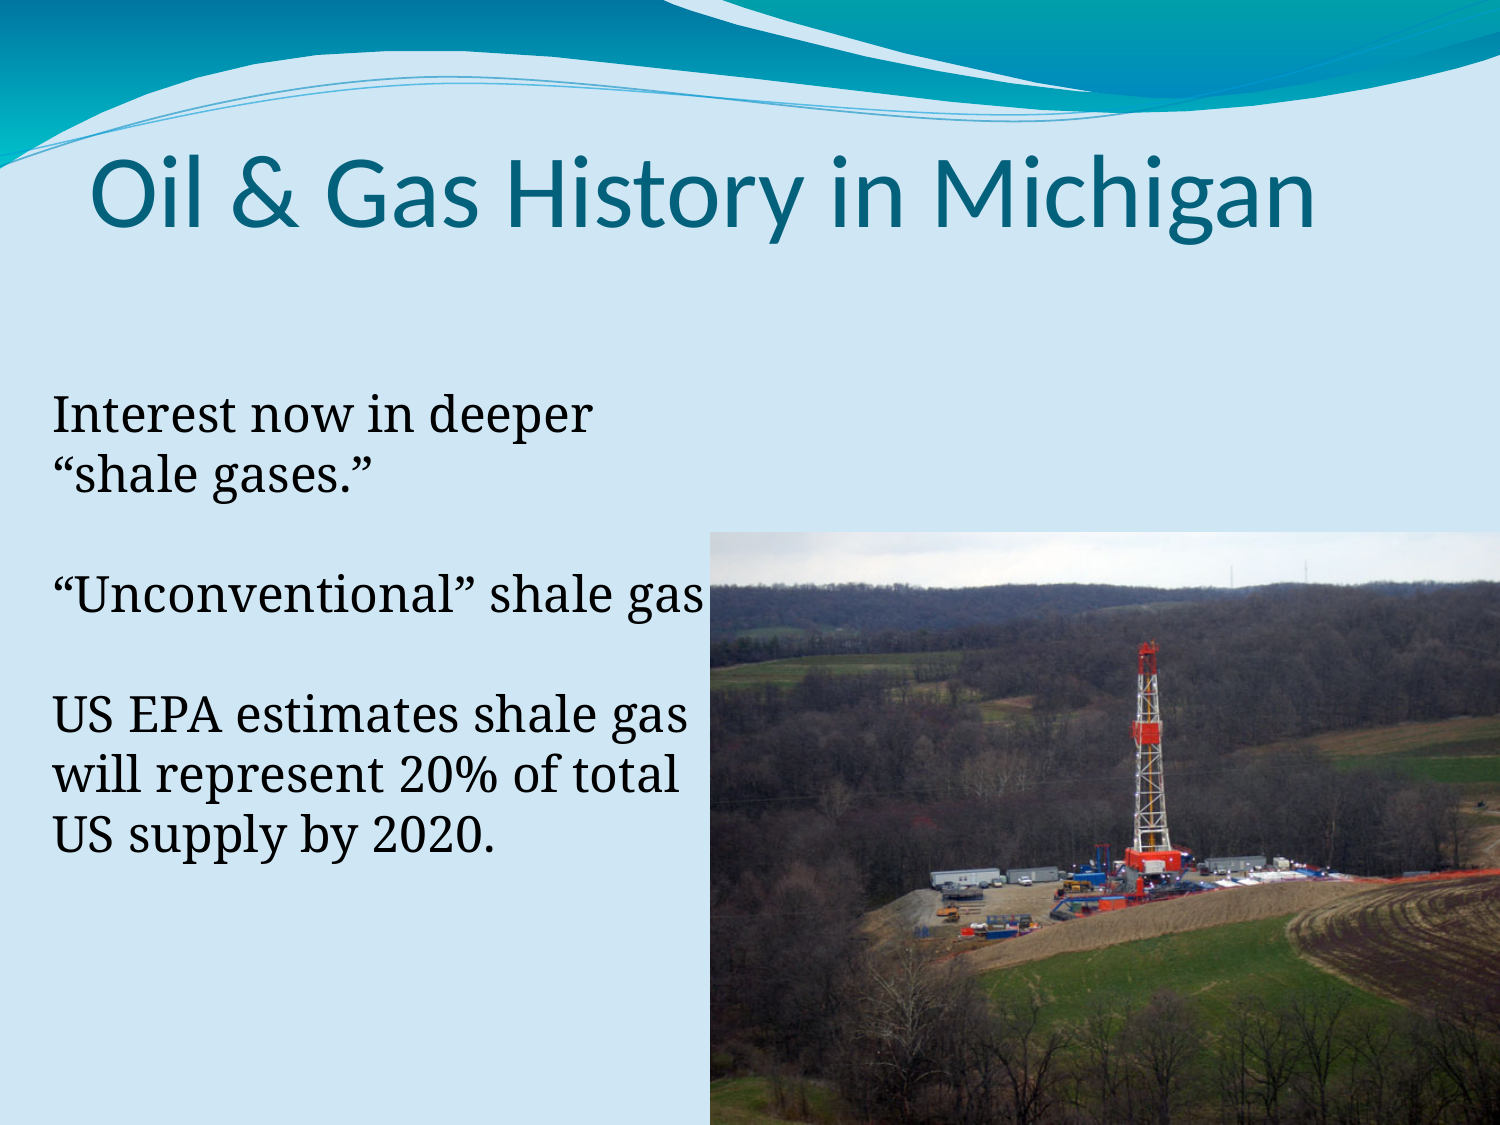

# Oil & Gas History in Michigan
Interest now in deeper “shale gases.”
“Unconventional” shale gas
US EPA estimates shale gas will represent 20% of total US supply by 2020.